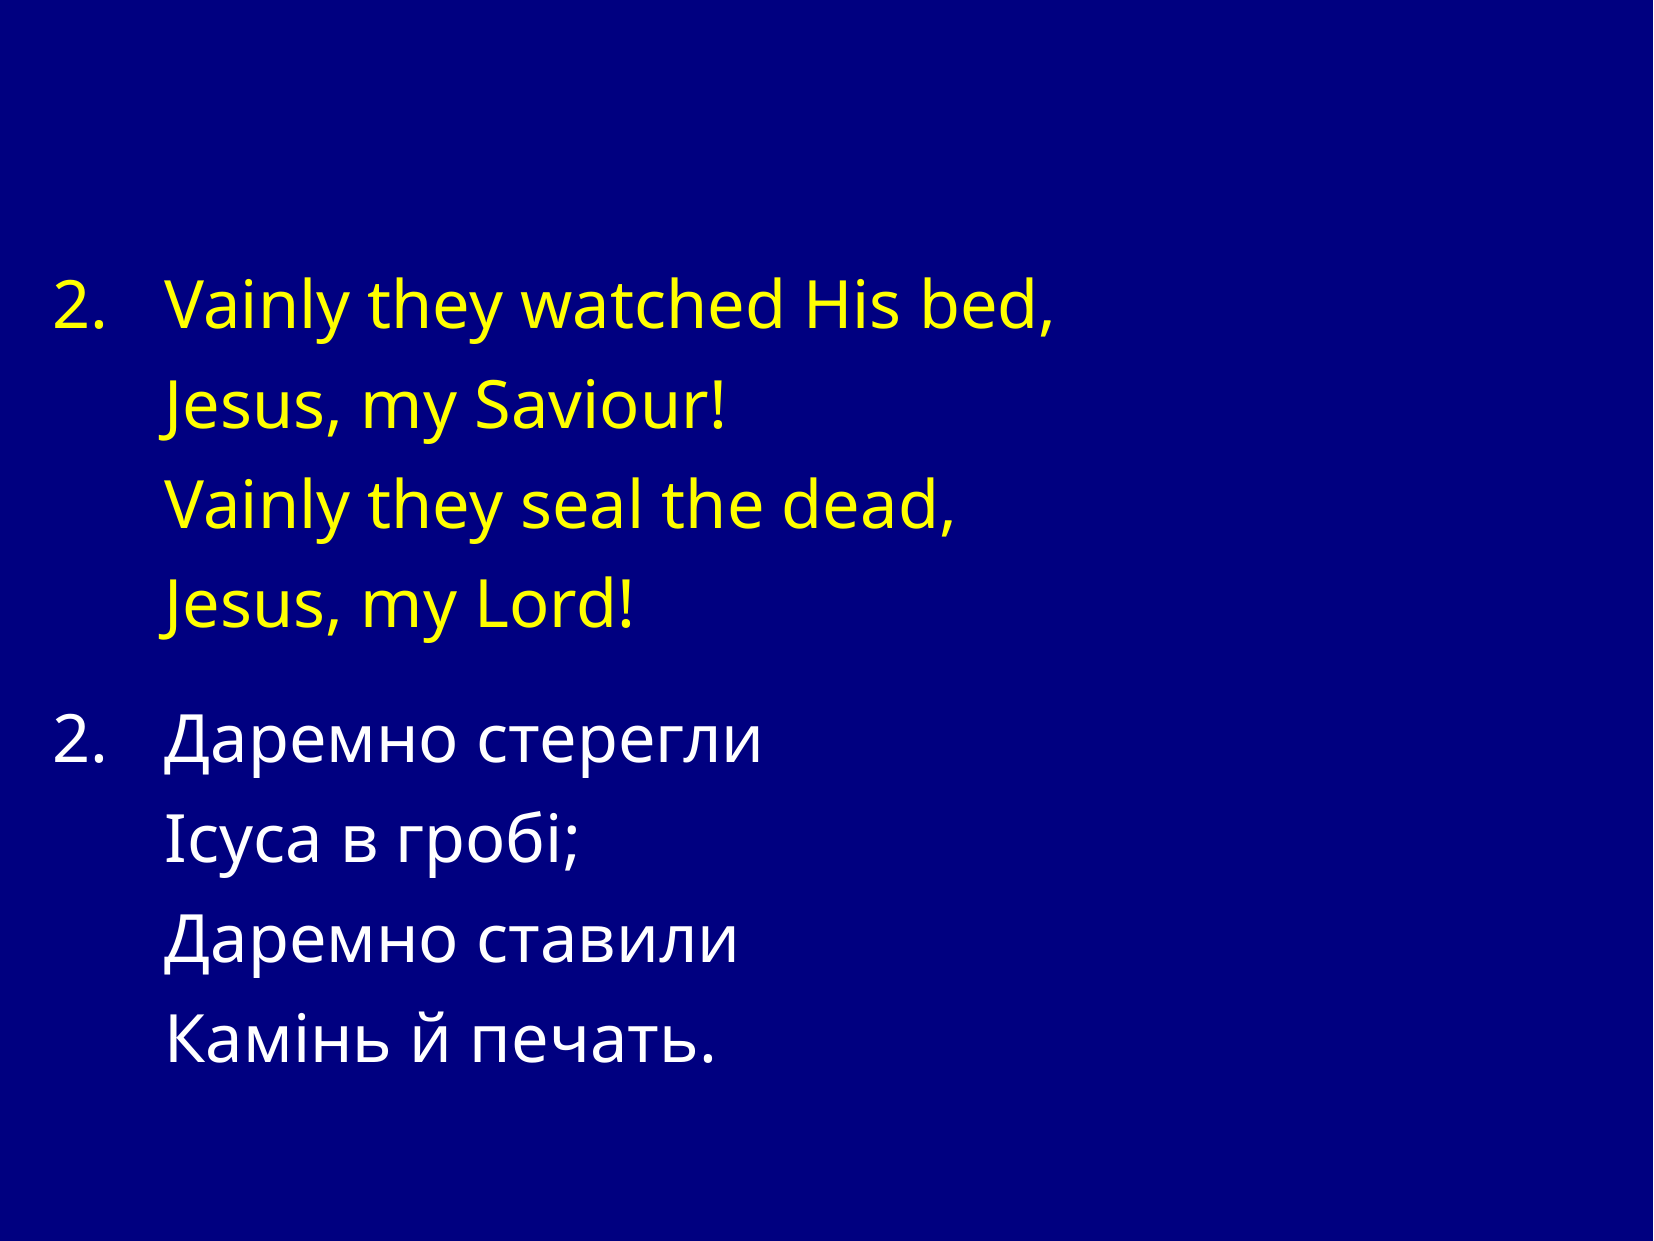

2.	Vainly they watched His bed,
	Jesus, my Saviour!
	Vainly they seal the dead,
	Jesus, my Lord!
2.	Даремно стерегли
	Ісуса в гробі;
	Даремно ставили
	Камінь й печать.